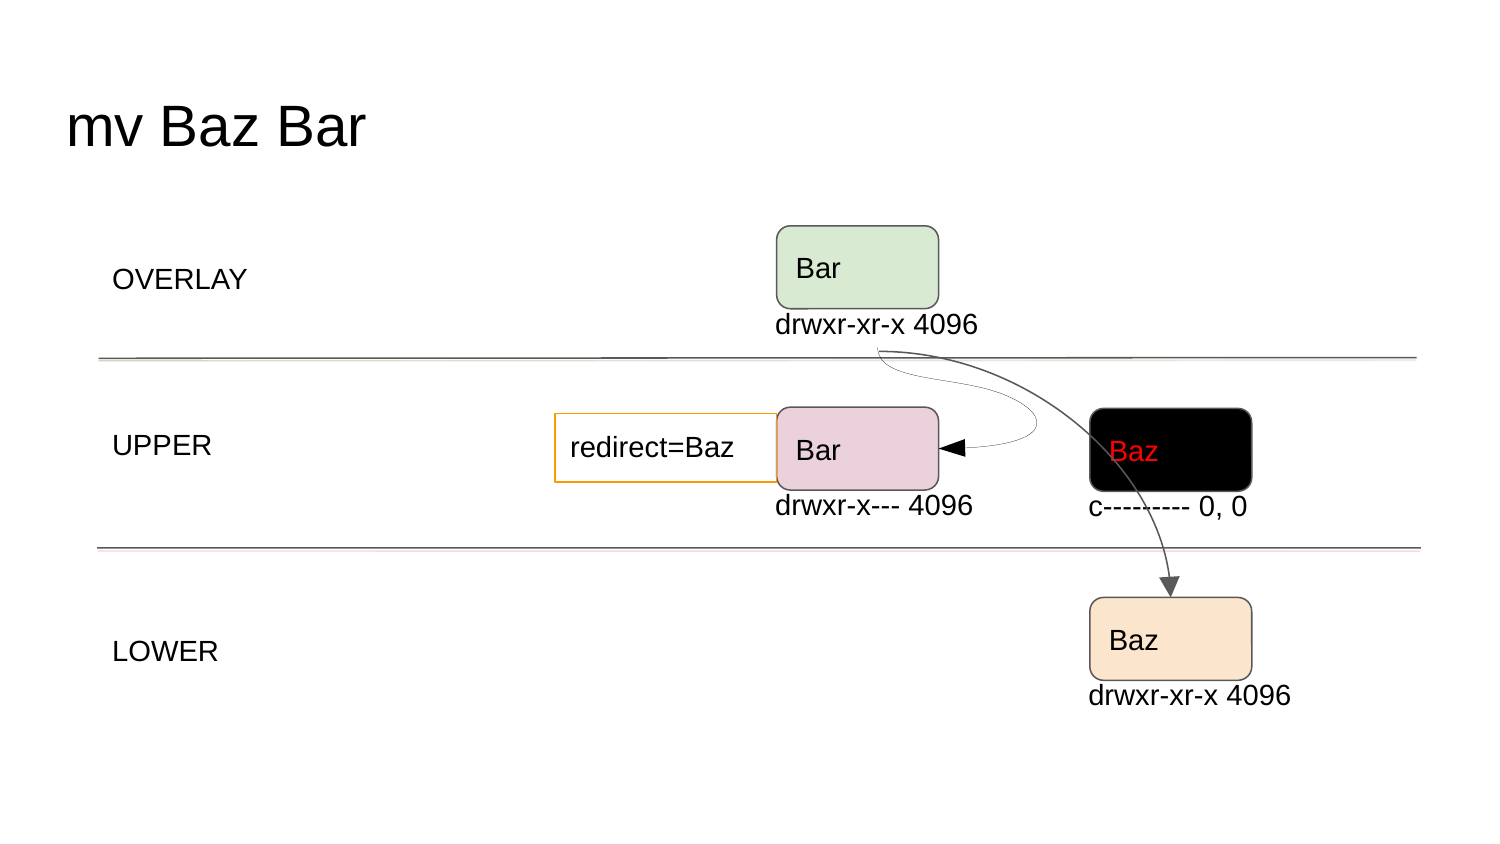

# mv Baz Bar
Bar
OVERLAY
drwxr-xr-x 4096
Bar
Baz
UPPER
redirect=Baz
drwxr-x--- 4096
c--------- 0, 0
Baz
LOWER
drwxr-xr-x 4096